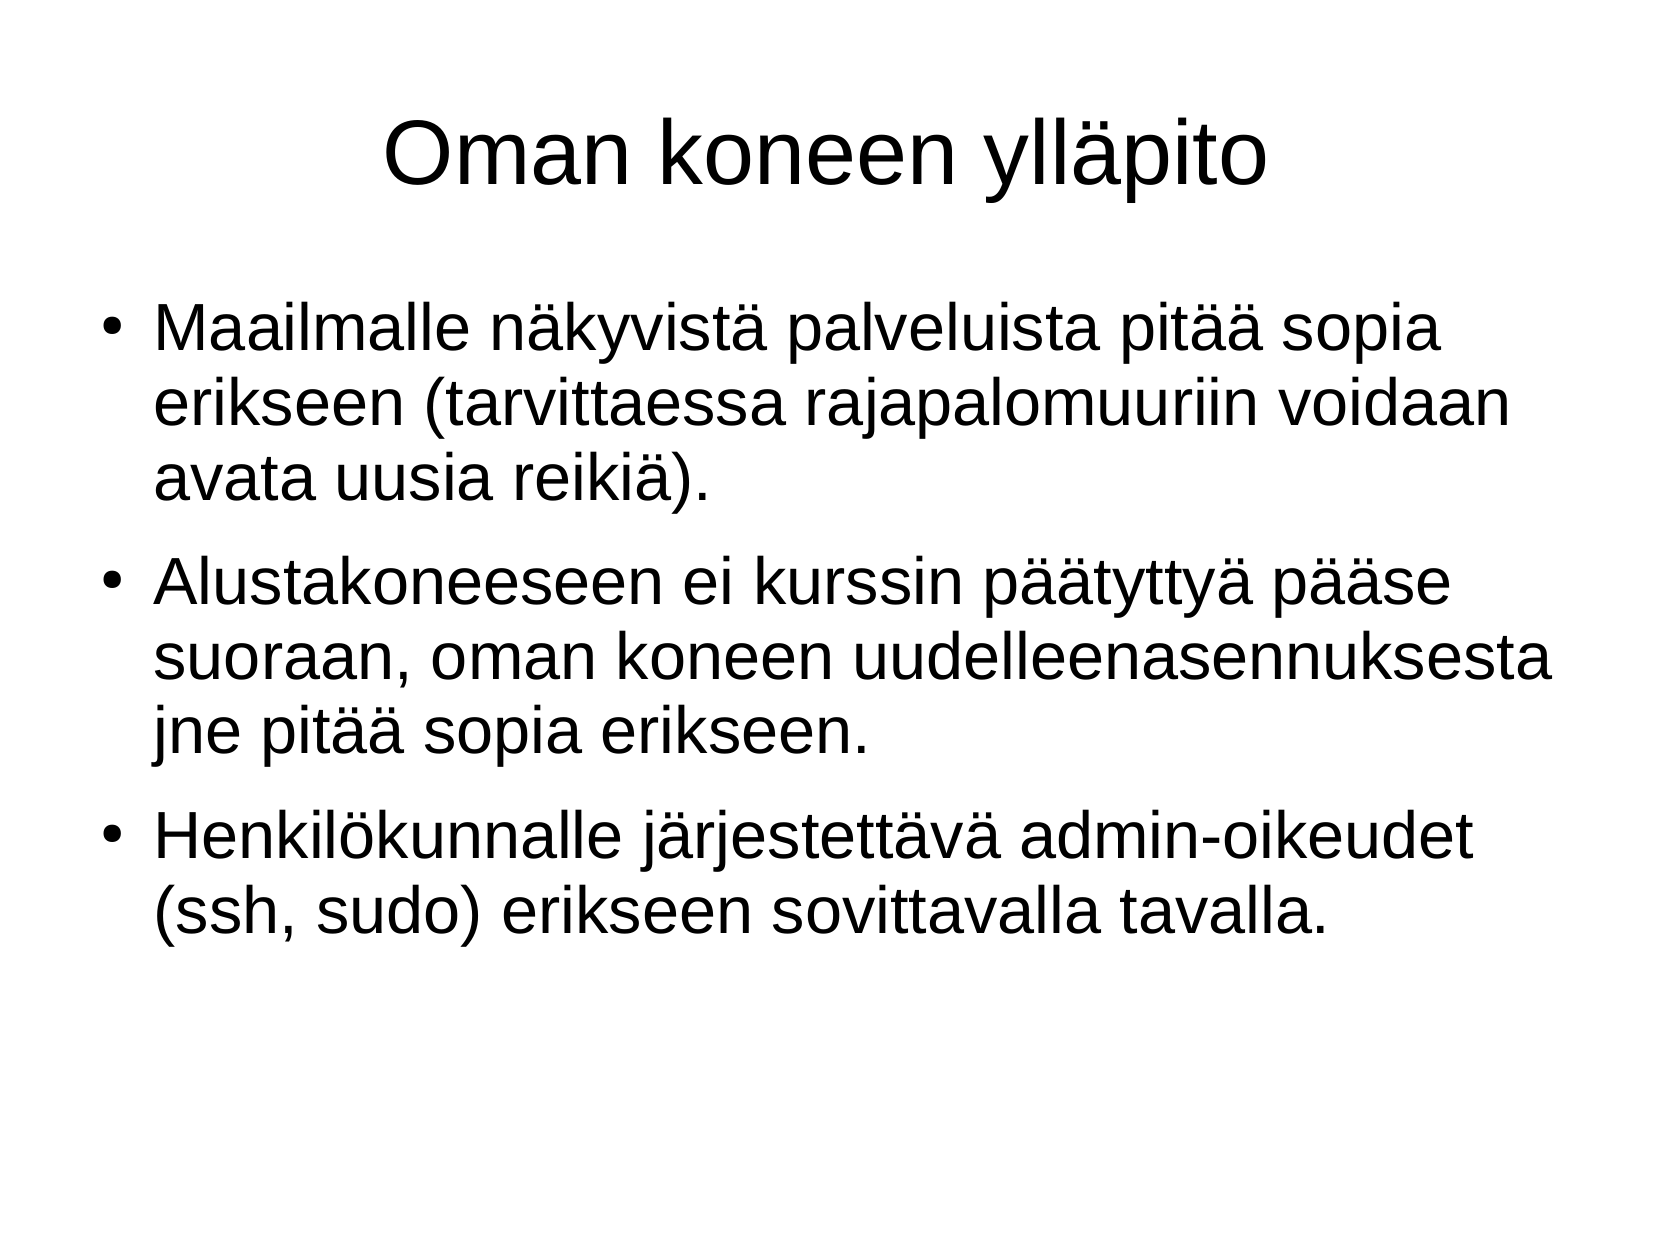

# Oman koneen ylläpito
Maailmalle näkyvistä palveluista pitää sopia erikseen (tarvittaessa rajapalomuuriin voidaan avata uusia reikiä).
Alustakoneeseen ei kurssin päätyttyä pääse suoraan, oman koneen uudelleenasennuksesta jne pitää sopia erikseen.
Henkilökunnalle järjestettävä admin-oikeudet (ssh, sudo) erikseen sovittavalla tavalla.